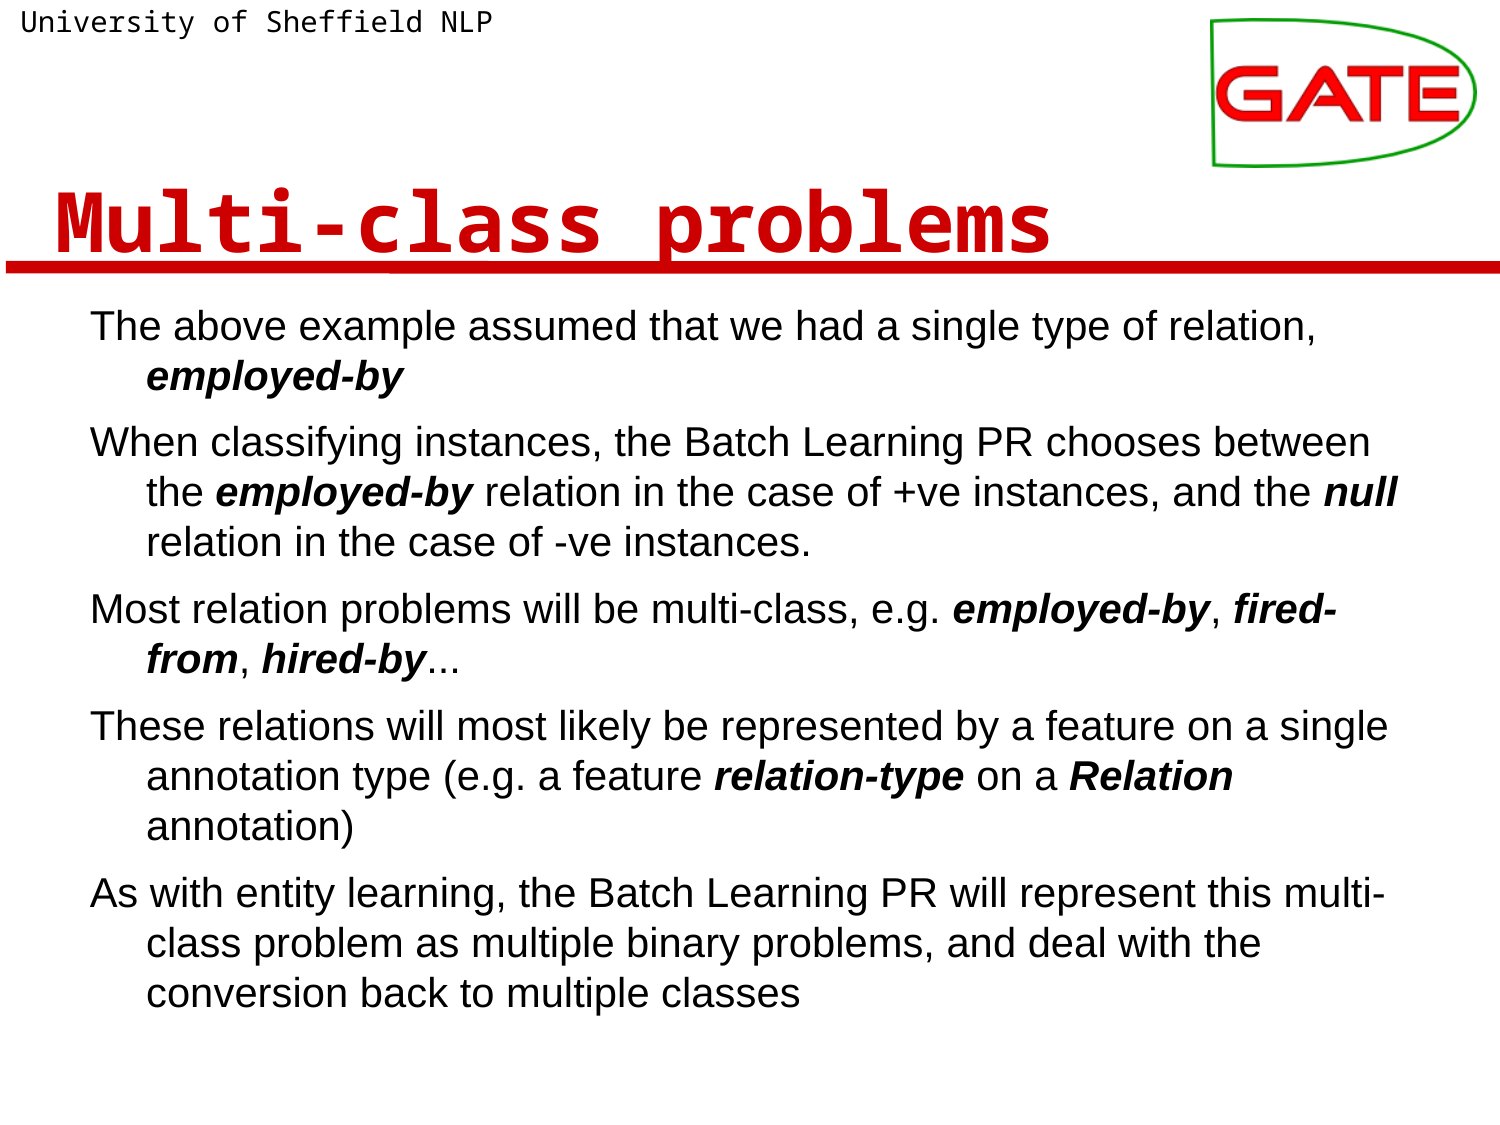

# Multi-class problems
The above example assumed that we had a single type of relation, employed-by
When classifying instances, the Batch Learning PR chooses between the employed-by relation in the case of +ve instances, and the null relation in the case of -ve instances.
Most relation problems will be multi-class, e.g. employed-by, fired-from, hired-by...
These relations will most likely be represented by a feature on a single annotation type (e.g. a feature relation-type on a Relation annotation)
As with entity learning, the Batch Learning PR will represent this multi-class problem as multiple binary problems, and deal with the conversion back to multiple classes